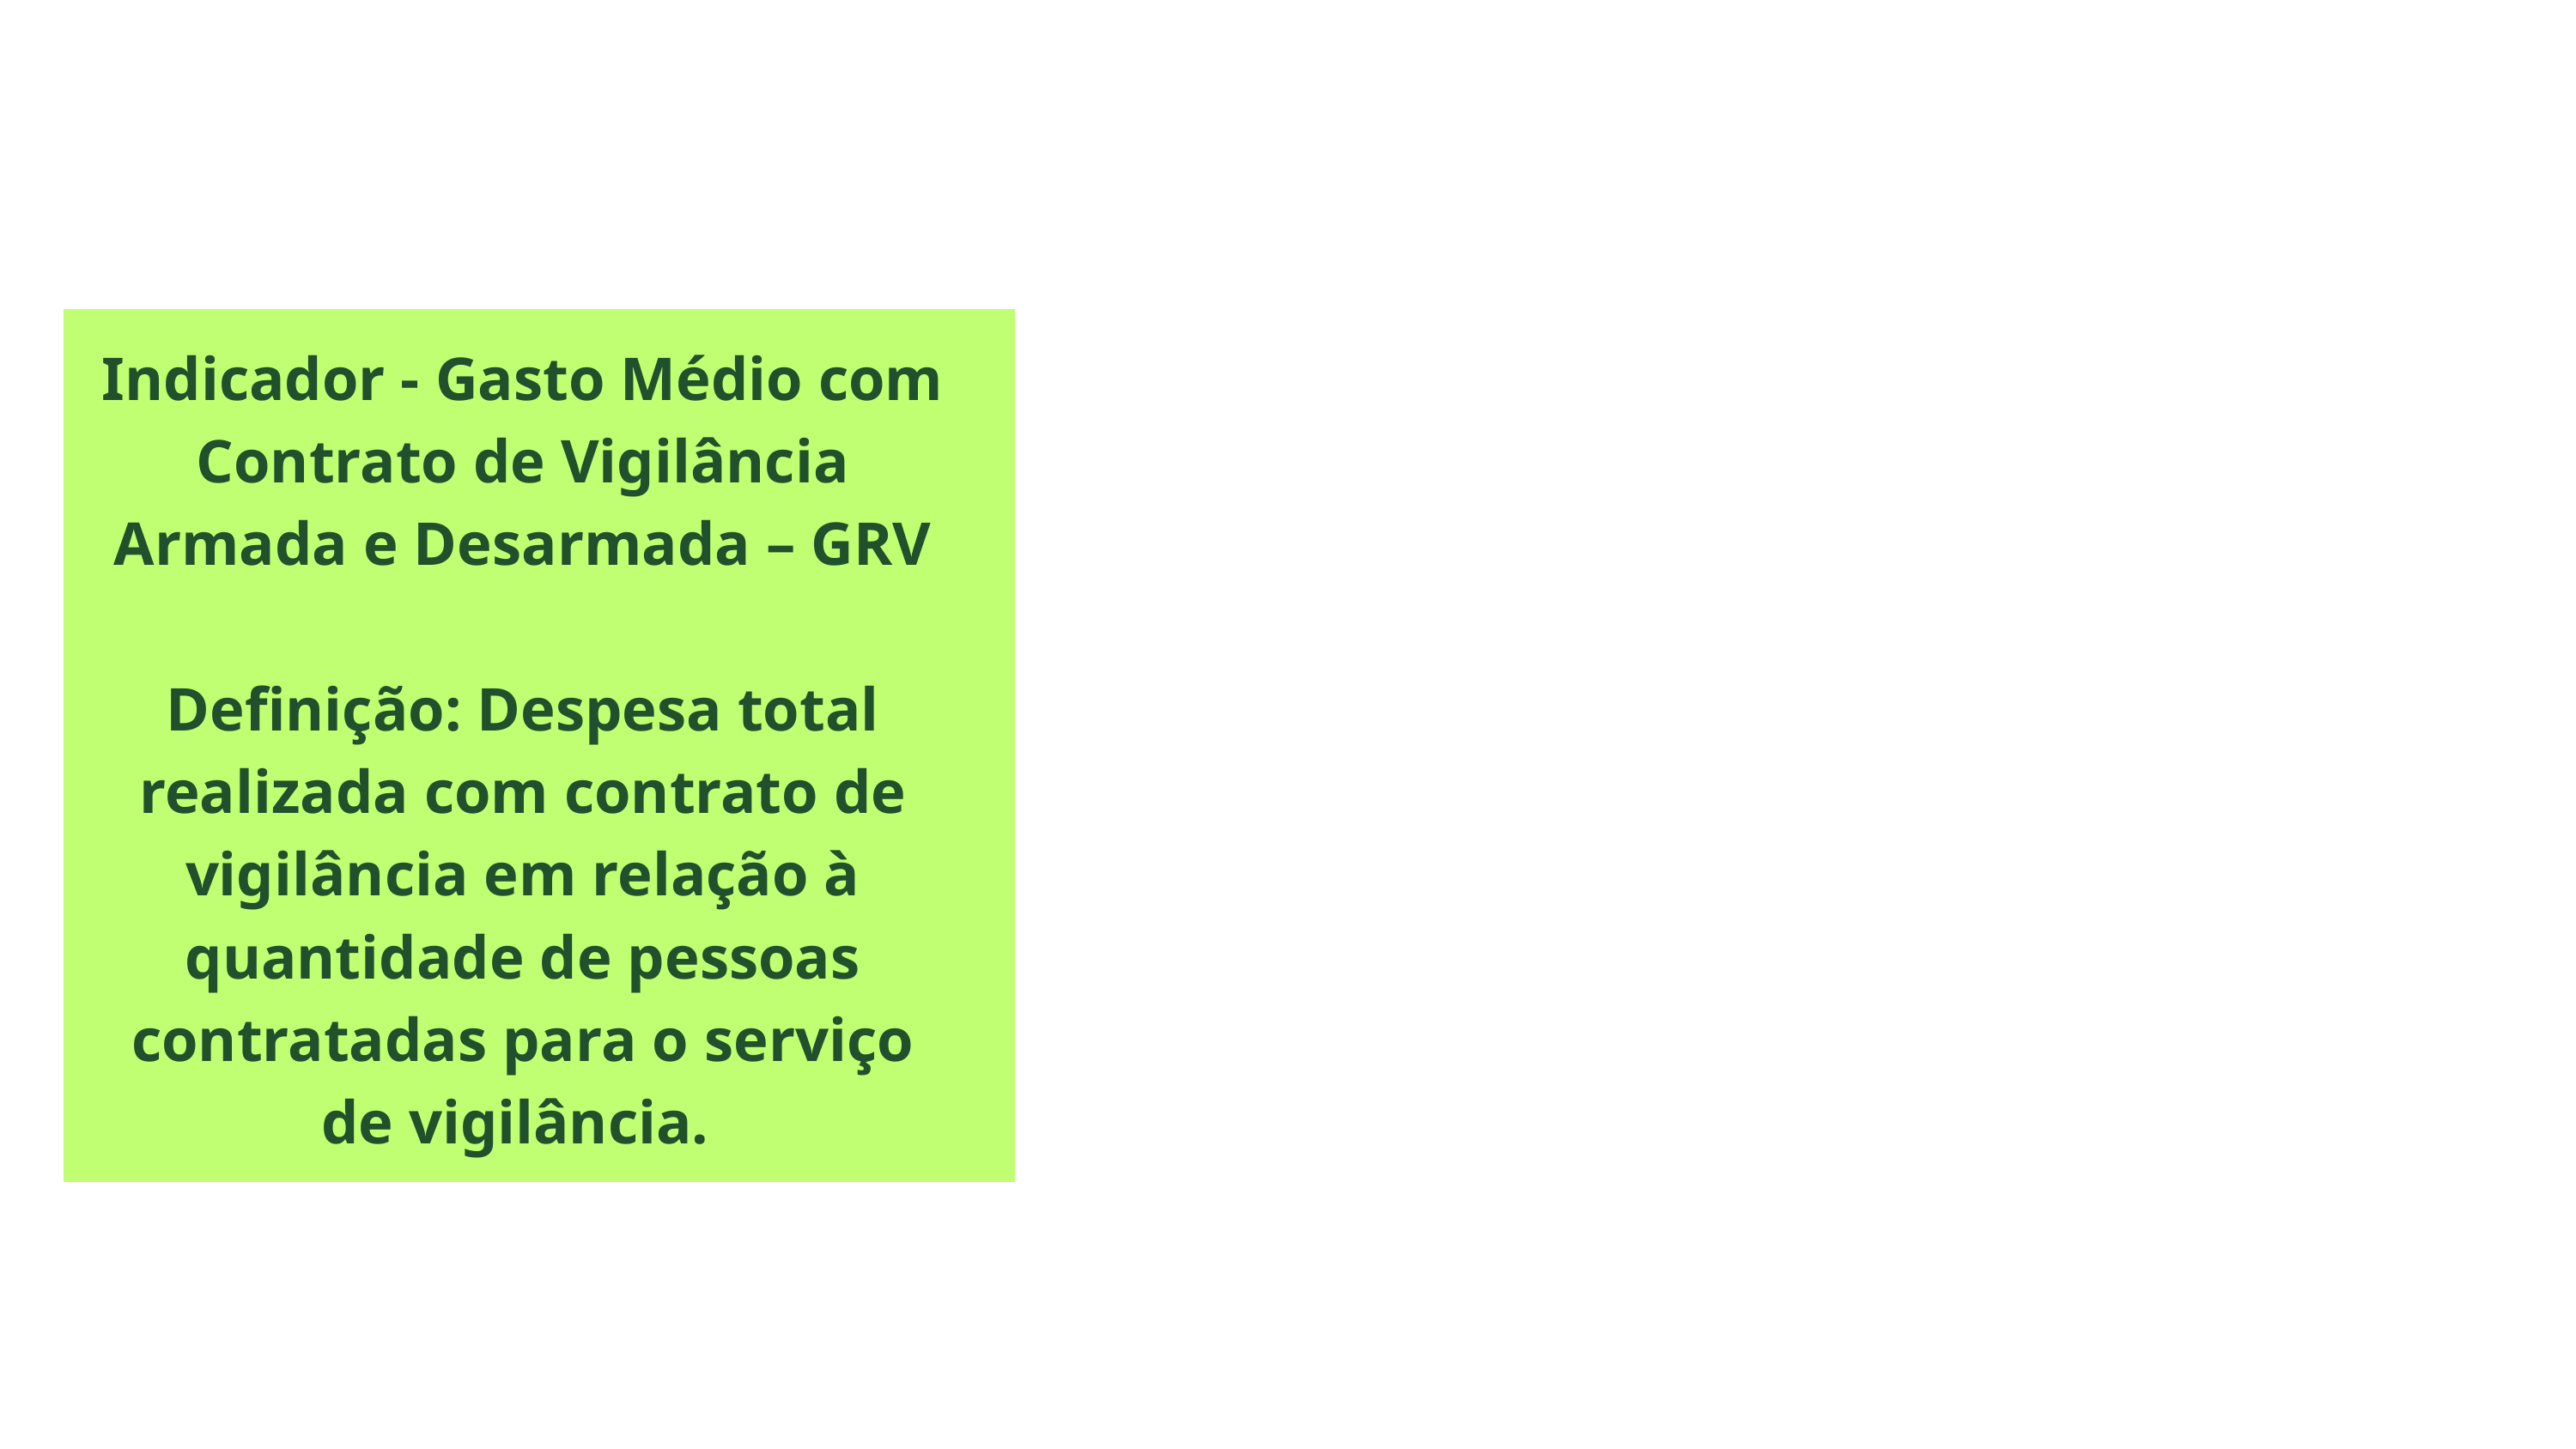

Fórmula: GMV = GV / QPV.
Polaridade: Quanto menor o valor, melhor o desempenho.
Periodicidade: Anual.
Metodologia Análise de Desempenho: Anual
Unidade responsável pelas metas: Secretaria Administrativa.
Indicador - Gasto Médio com Contrato de Vigilância Armada e Desarmada – GRV
Definição: Despesa total realizada com contrato de vigilância em relação à quantidade de pessoas contratadas para o serviço de vigilância.